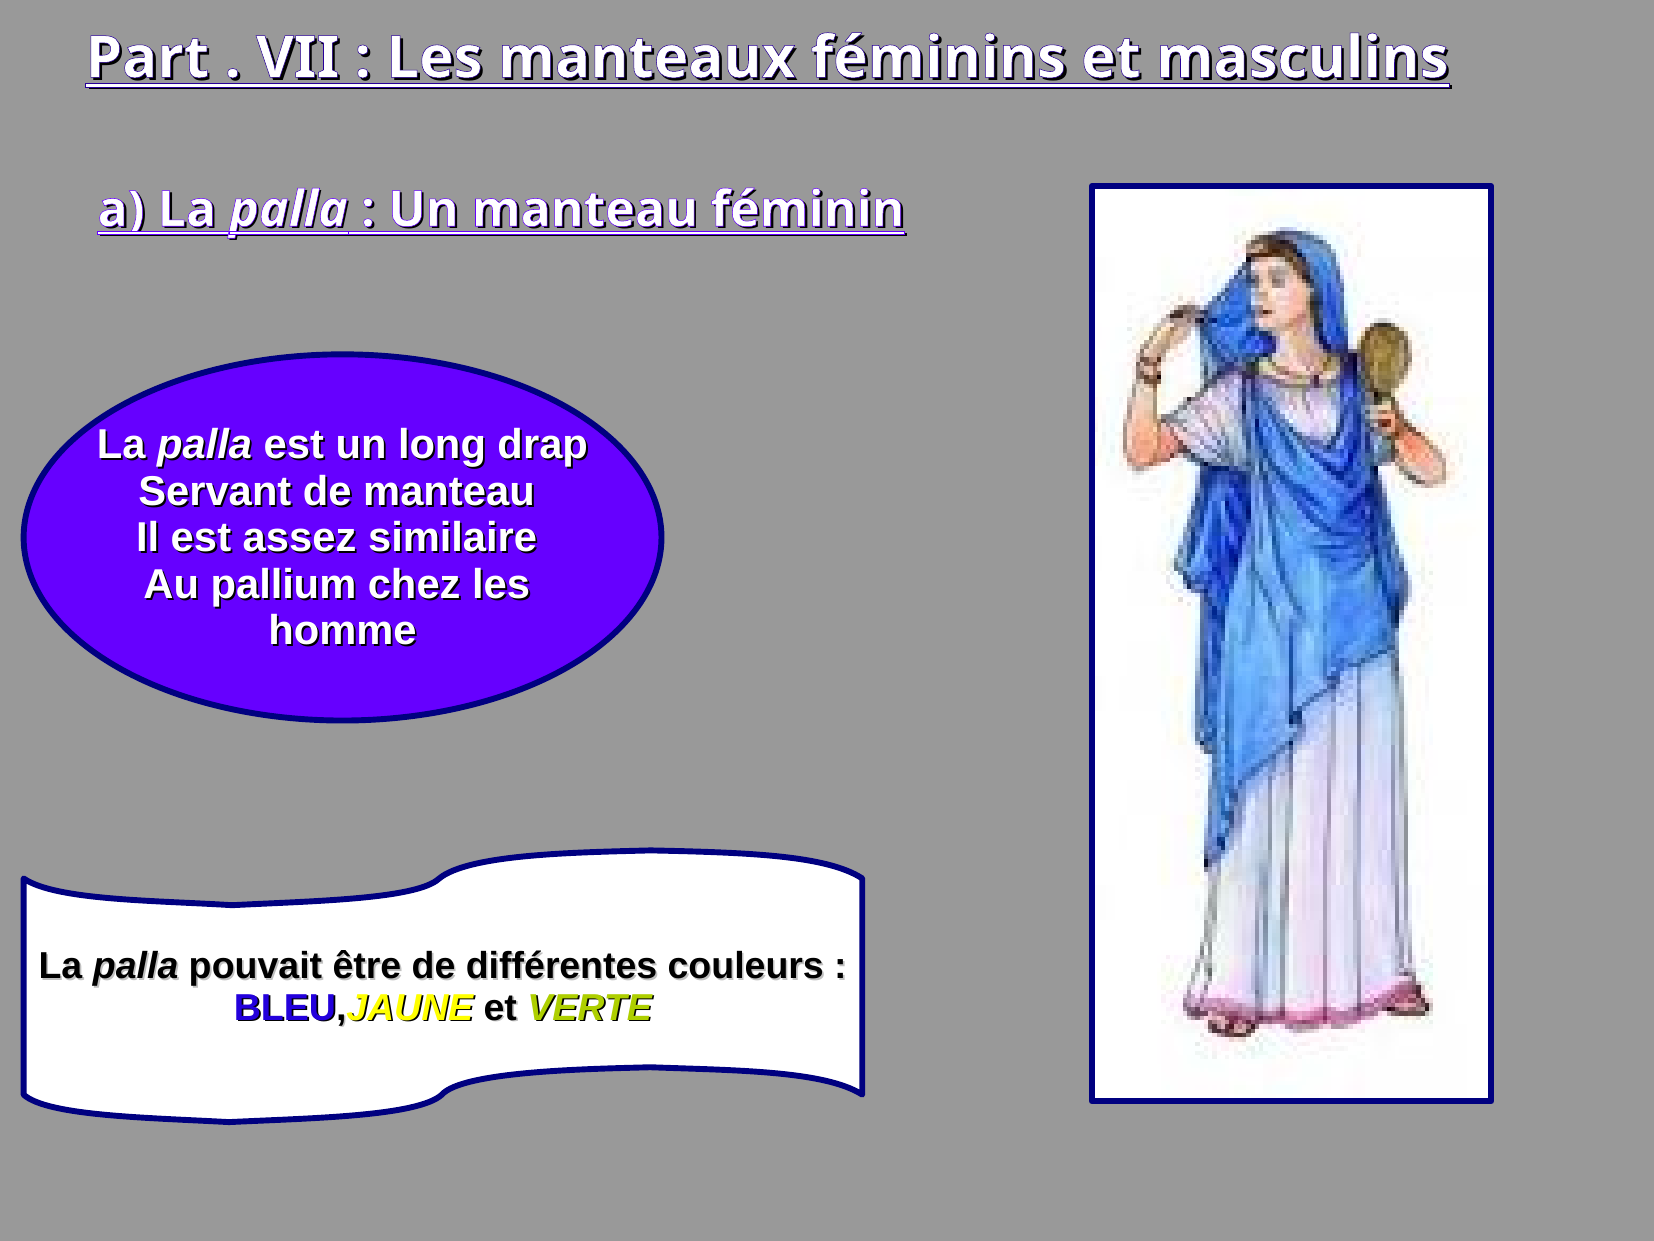

Part . VII : Les manteaux féminins et masculins
a) La palla : Un manteau féminin
La palla est un long drap
Servant de manteau
Il est assez similaire
Au pallium chez les
homme
La palla pouvait être de différentes couleurs :
BLEU,JAUNE et VERTE